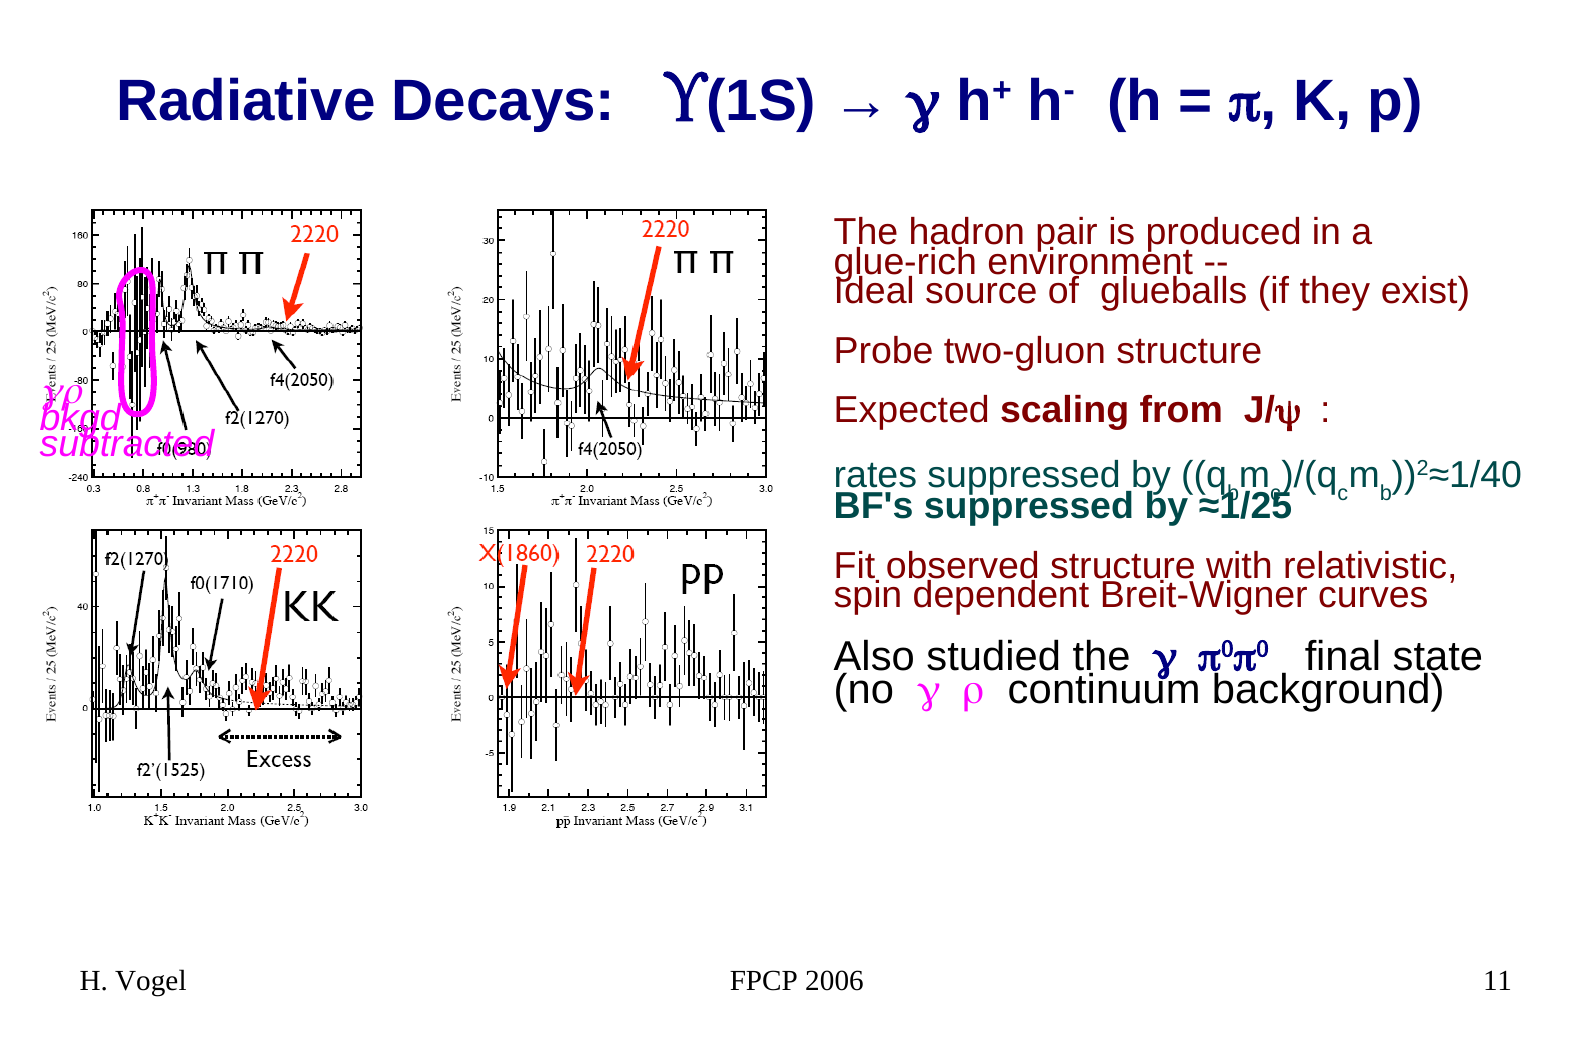

Radiative Decays: (1S) →  h+ h- (h = , K, p)
The hadron pair is produced in a
glue-rich environment --
Ideal source of glueballs (if they exist)
Probe two-gluon structure
Expected scaling from J/:
rates suppressed by ((qbmc)/(qcmb))2≈1/40
BF's suppressed by ≈1/25
Fit observed structure with relativistic,
spin dependent Breit-Wigner curves
Also studied the  final state
(no  continuum background)

bkgd
subtracted
H. Vogel
FPCP 2006
11